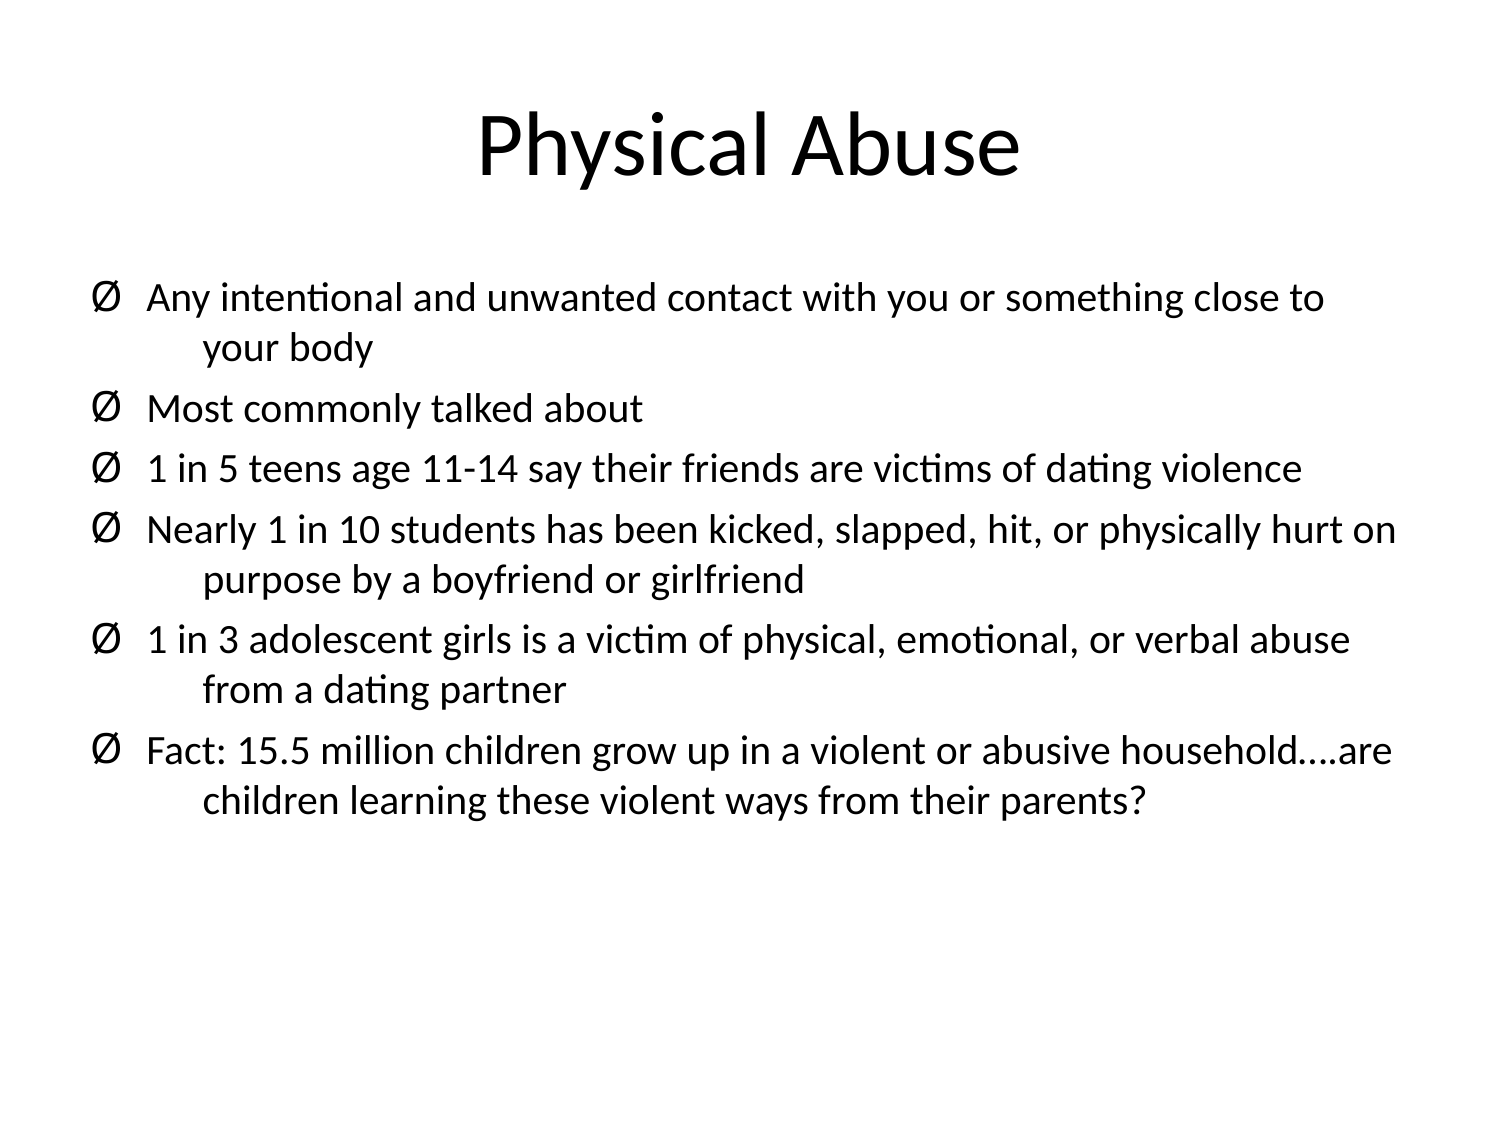

# Physical Abuse
Any intentional and unwanted contact with you or something close to your body
Most commonly talked about
1 in 5 teens age 11-14 say their friends are victims of dating violence
Nearly 1 in 10 students has been kicked, slapped, hit, or physically hurt on purpose by a boyfriend or girlfriend
1 in 3 adolescent girls is a victim of physical, emotional, or verbal abuse from a dating partner
Fact: 15.5 million children grow up in a violent or abusive household….are children learning these violent ways from their parents?